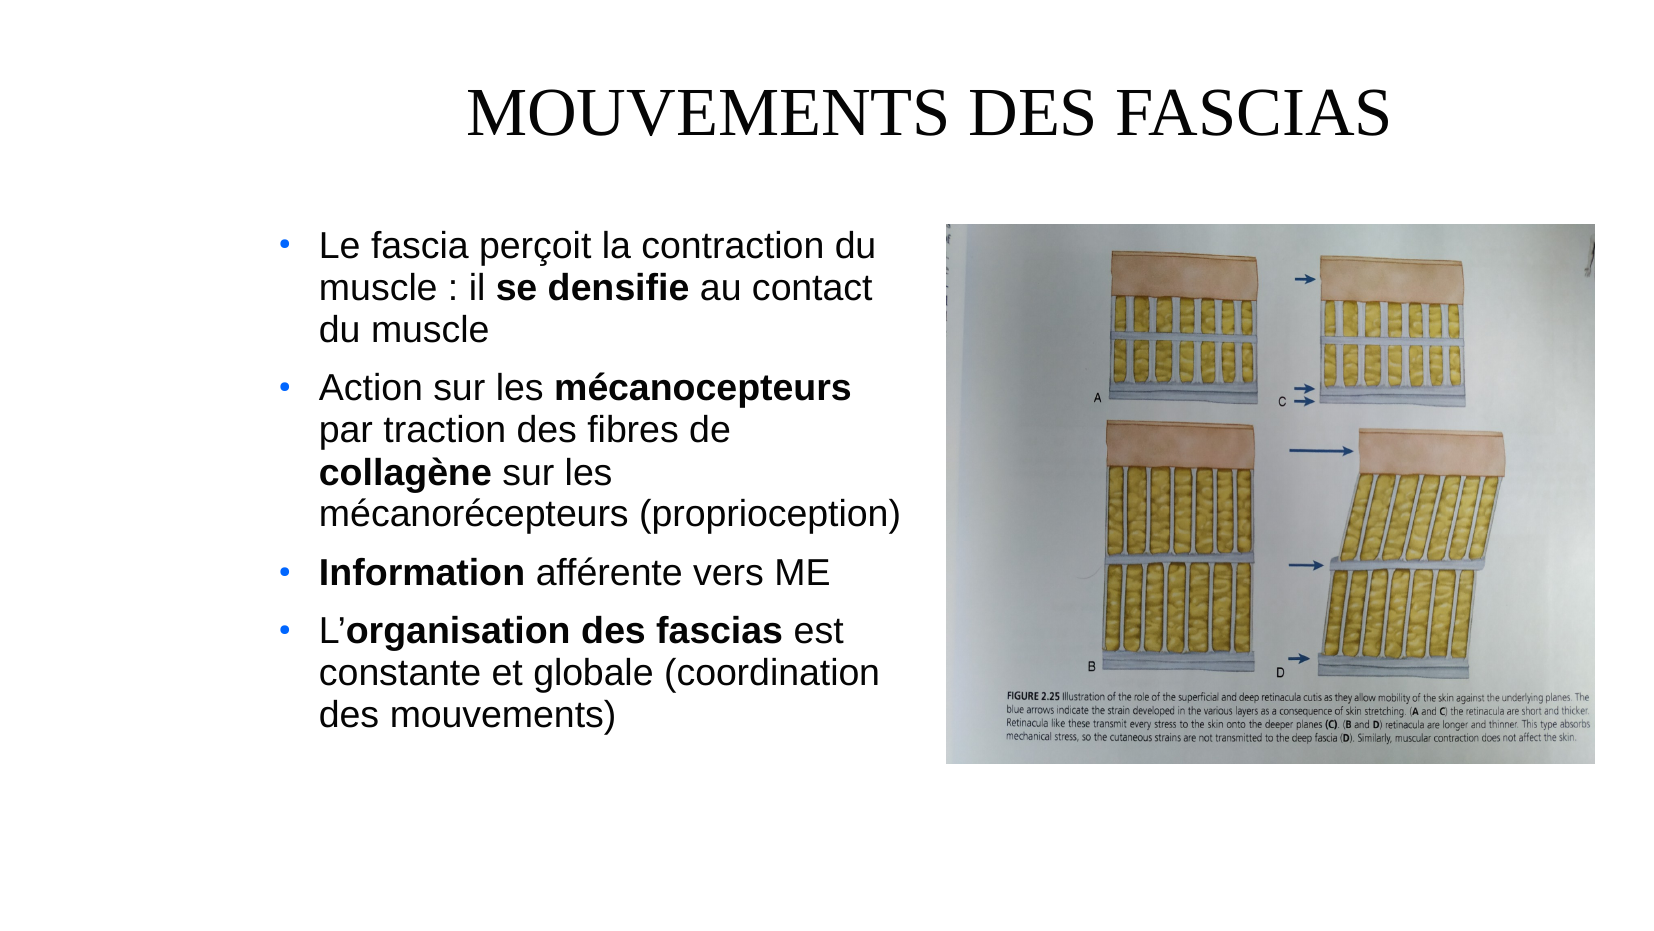

# MOUVEMENTS DES FASCIAS
Le fascia perçoit la contraction du muscle : il se densifie au contact du muscle
Action sur les mécanocepteurs par traction des fibres de collagène sur les mécanorécepteurs (proprioception)
Information afférente vers ME
L’organisation des fascias est constante et globale (coordination des mouvements)
Le tissu conjonctif, par Nicolas Truffart, Ecole Française d'Ashtanga Yoga
14